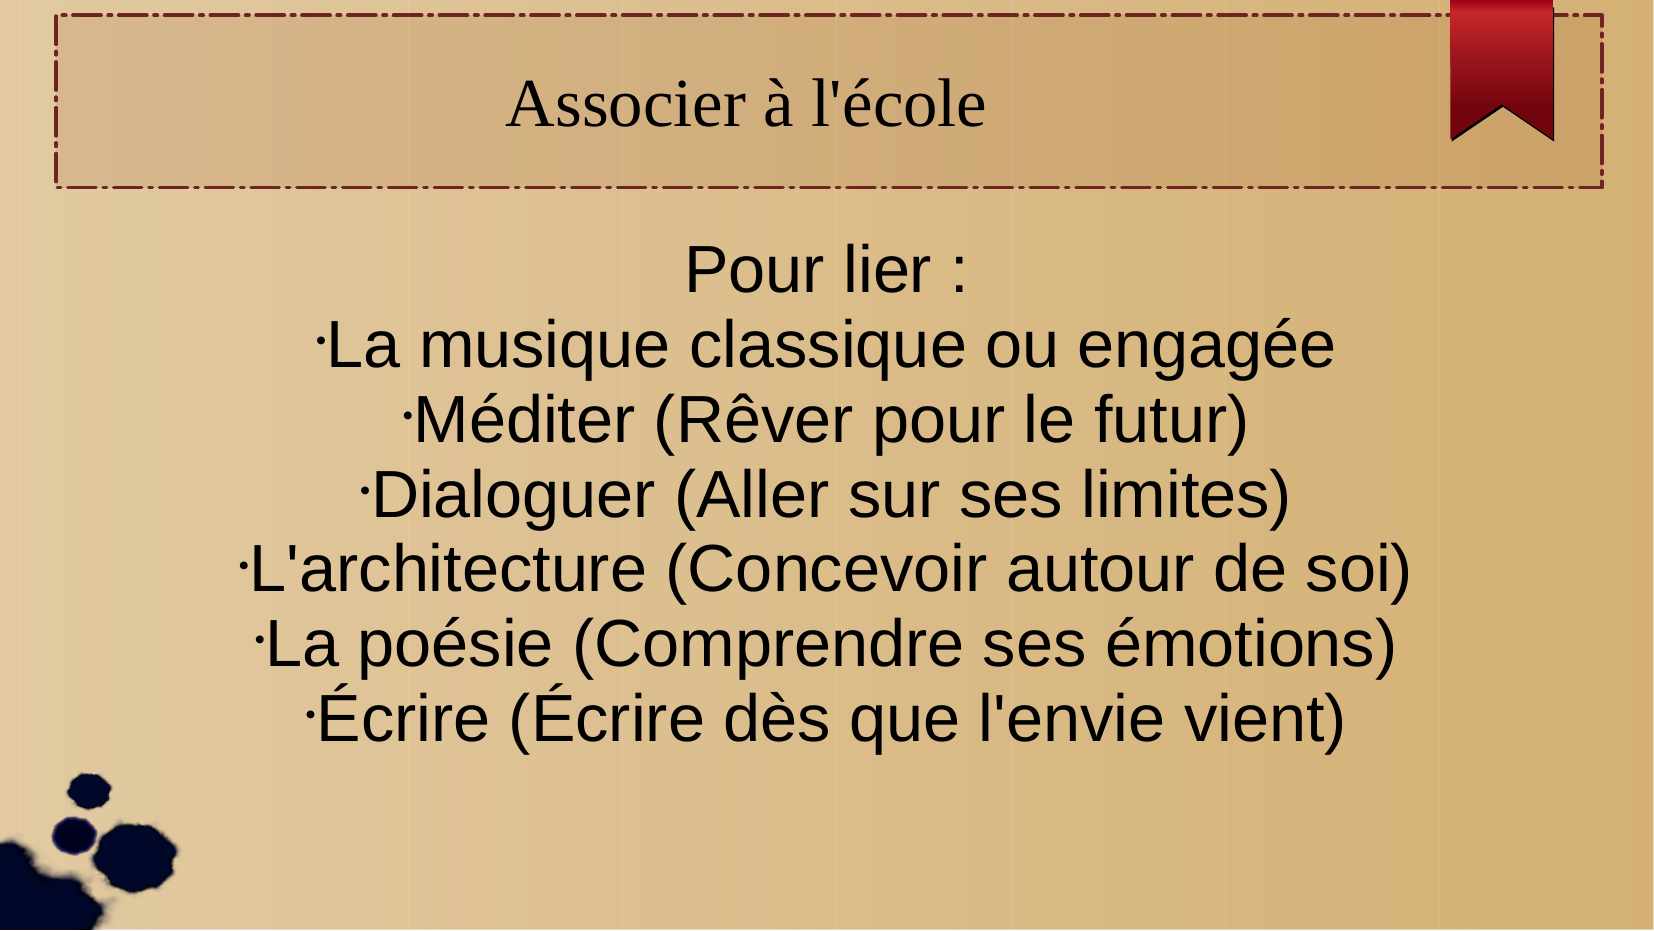

# Associer à l'école
Pour lier :
La musique classique ou engagée
Méditer (Rêver pour le futur)
Dialoguer (Aller sur ses limites)
L'architecture (Concevoir autour de soi)
La poésie (Comprendre ses émotions)
Écrire (Écrire dès que l'envie vient)